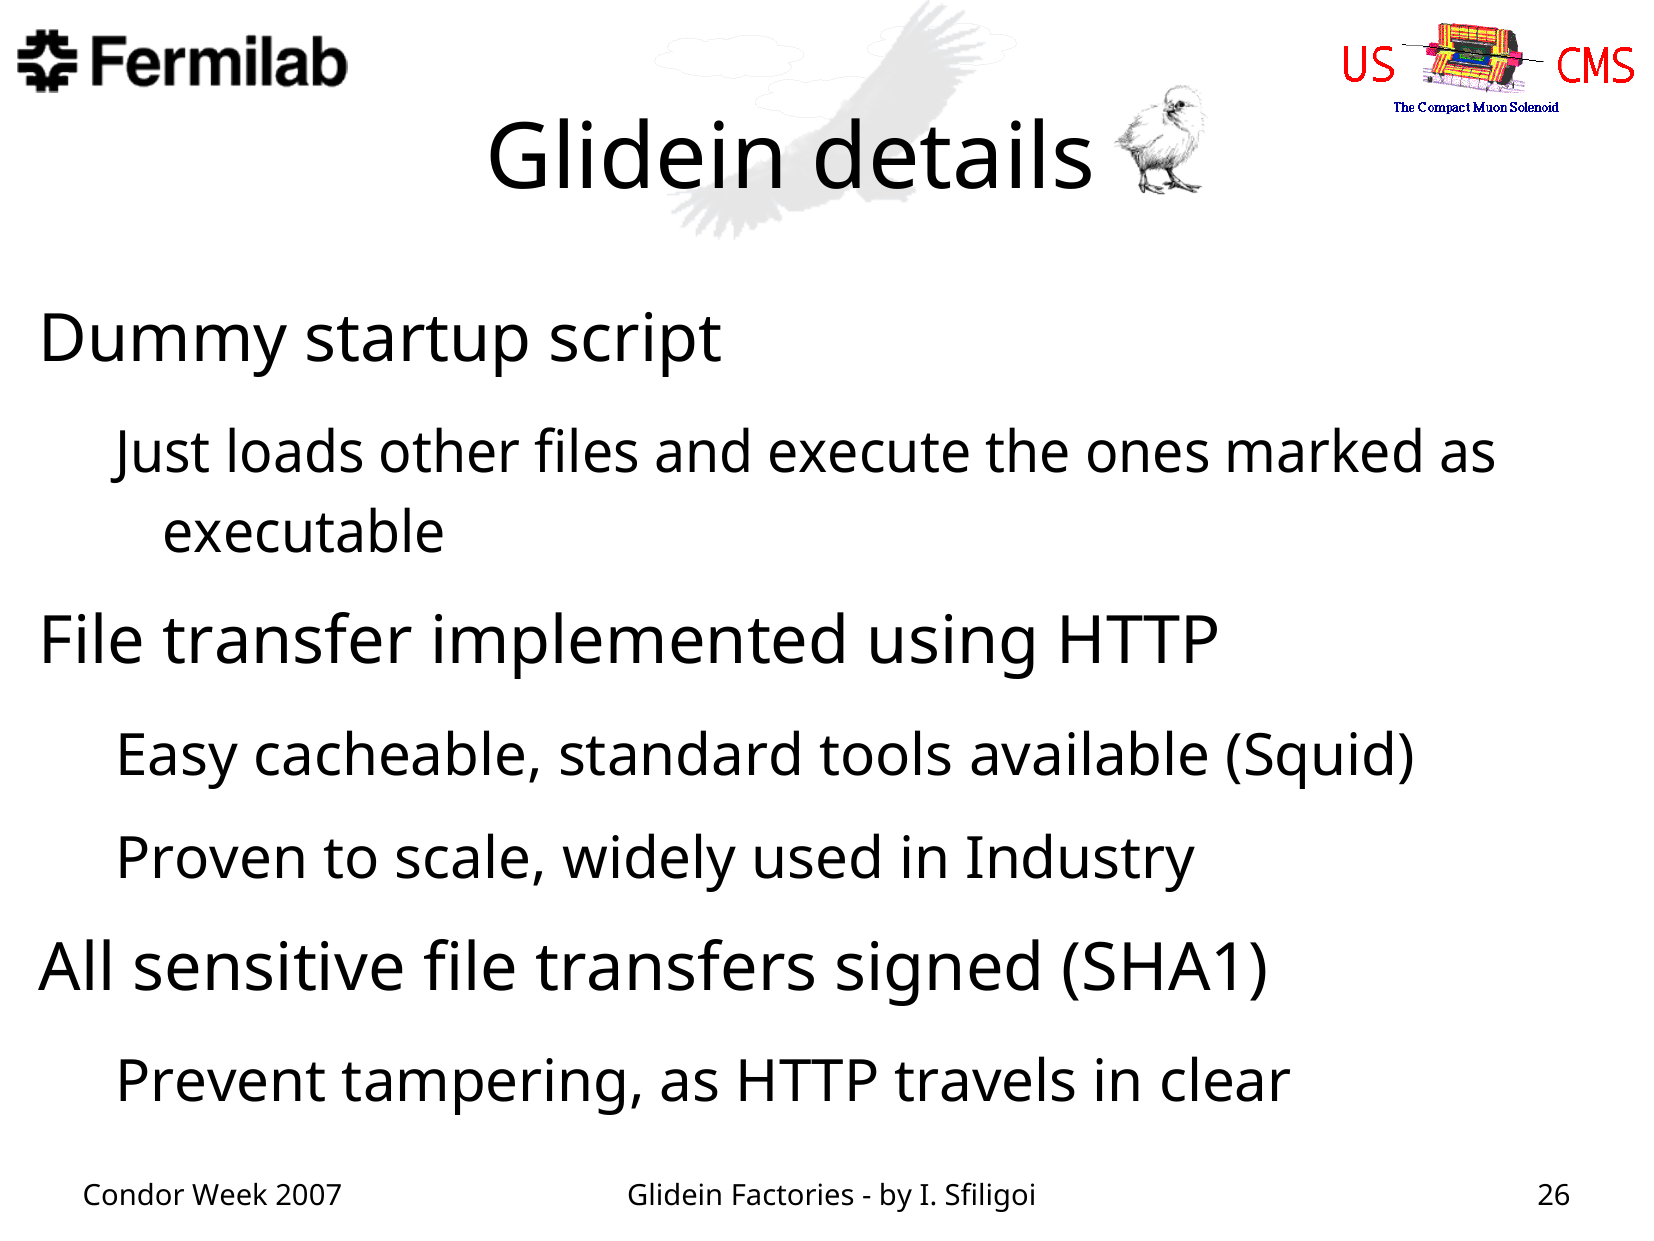

# Glidein details
Dummy startup script
Just loads other files and execute the ones marked as executable
File transfer implemented using HTTP
Easy cacheable, standard tools available (Squid)
Proven to scale, widely used in Industry
All sensitive file transfers signed (SHA1)
Prevent tampering, as HTTP travels in clear
Condor Week 2007
Glidein Factories - by I. Sfiligoi
26